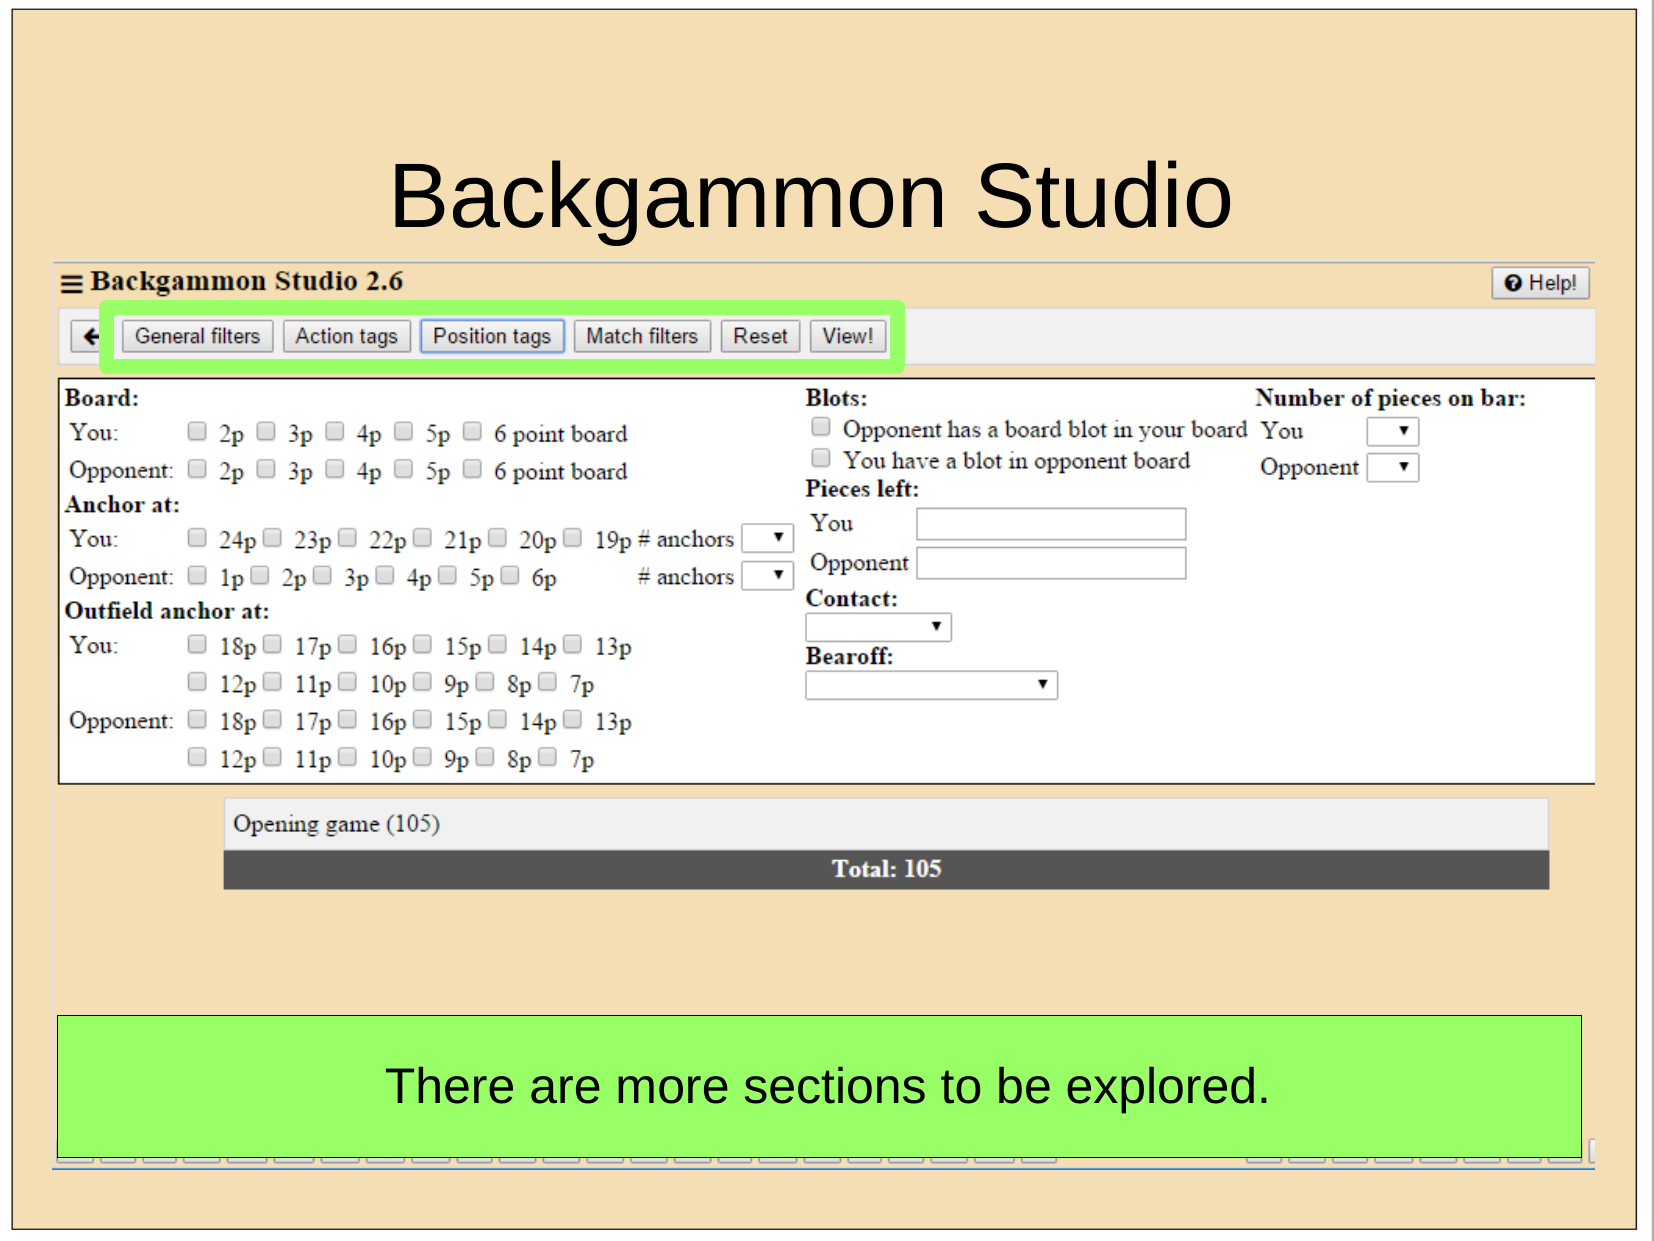

# Backgammon Studio
There are more sections to be explored.